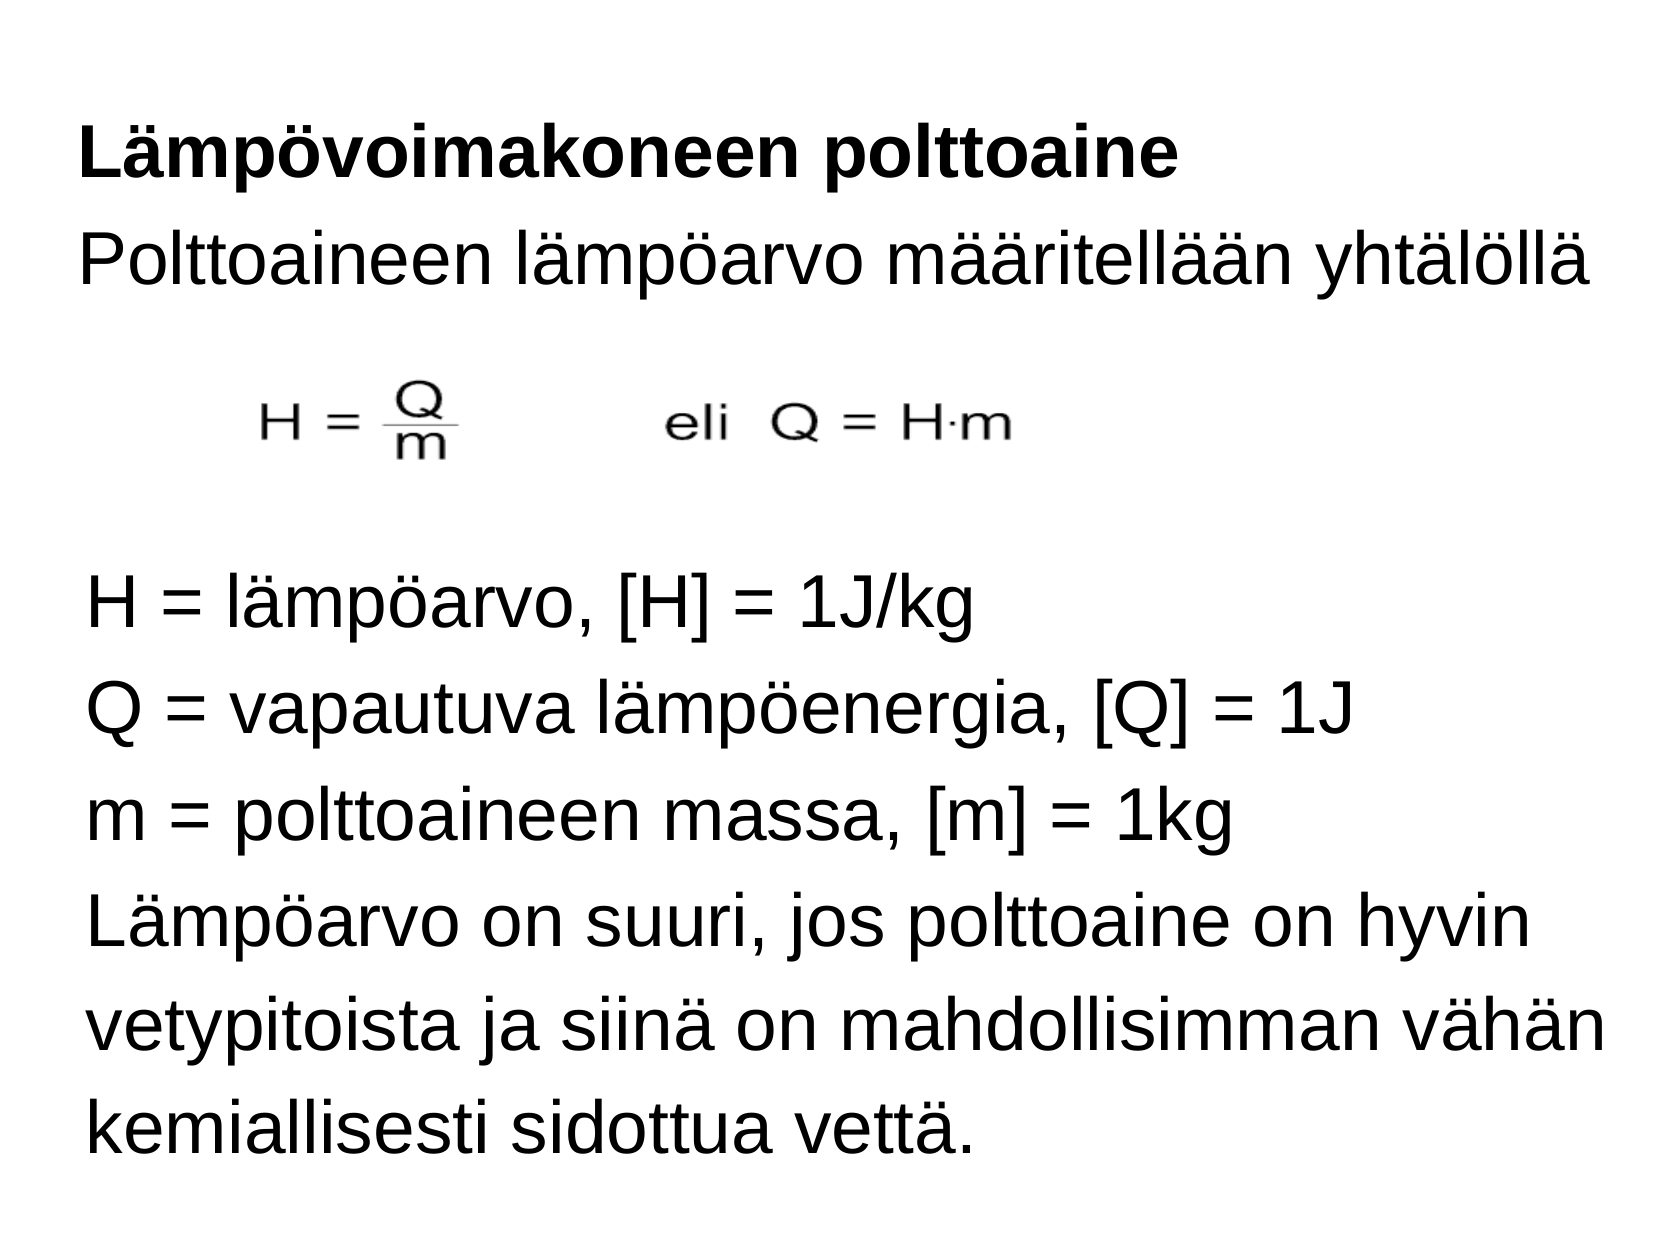

Lämpövoimakoneen polttoaine
Polttoaineen lämpöarvo määritellään yhtälöllä
H = lämpöarvo, [H] = 1J/kg
Q = vapautuva lämpöenergia, [Q] = 1J
m = polttoaineen massa, [m] = 1kg
Lämpöarvo on suuri, jos polttoaine on hyvin vetypitoista ja siinä on mahdollisimman vähän kemiallisesti sidottua vettä.